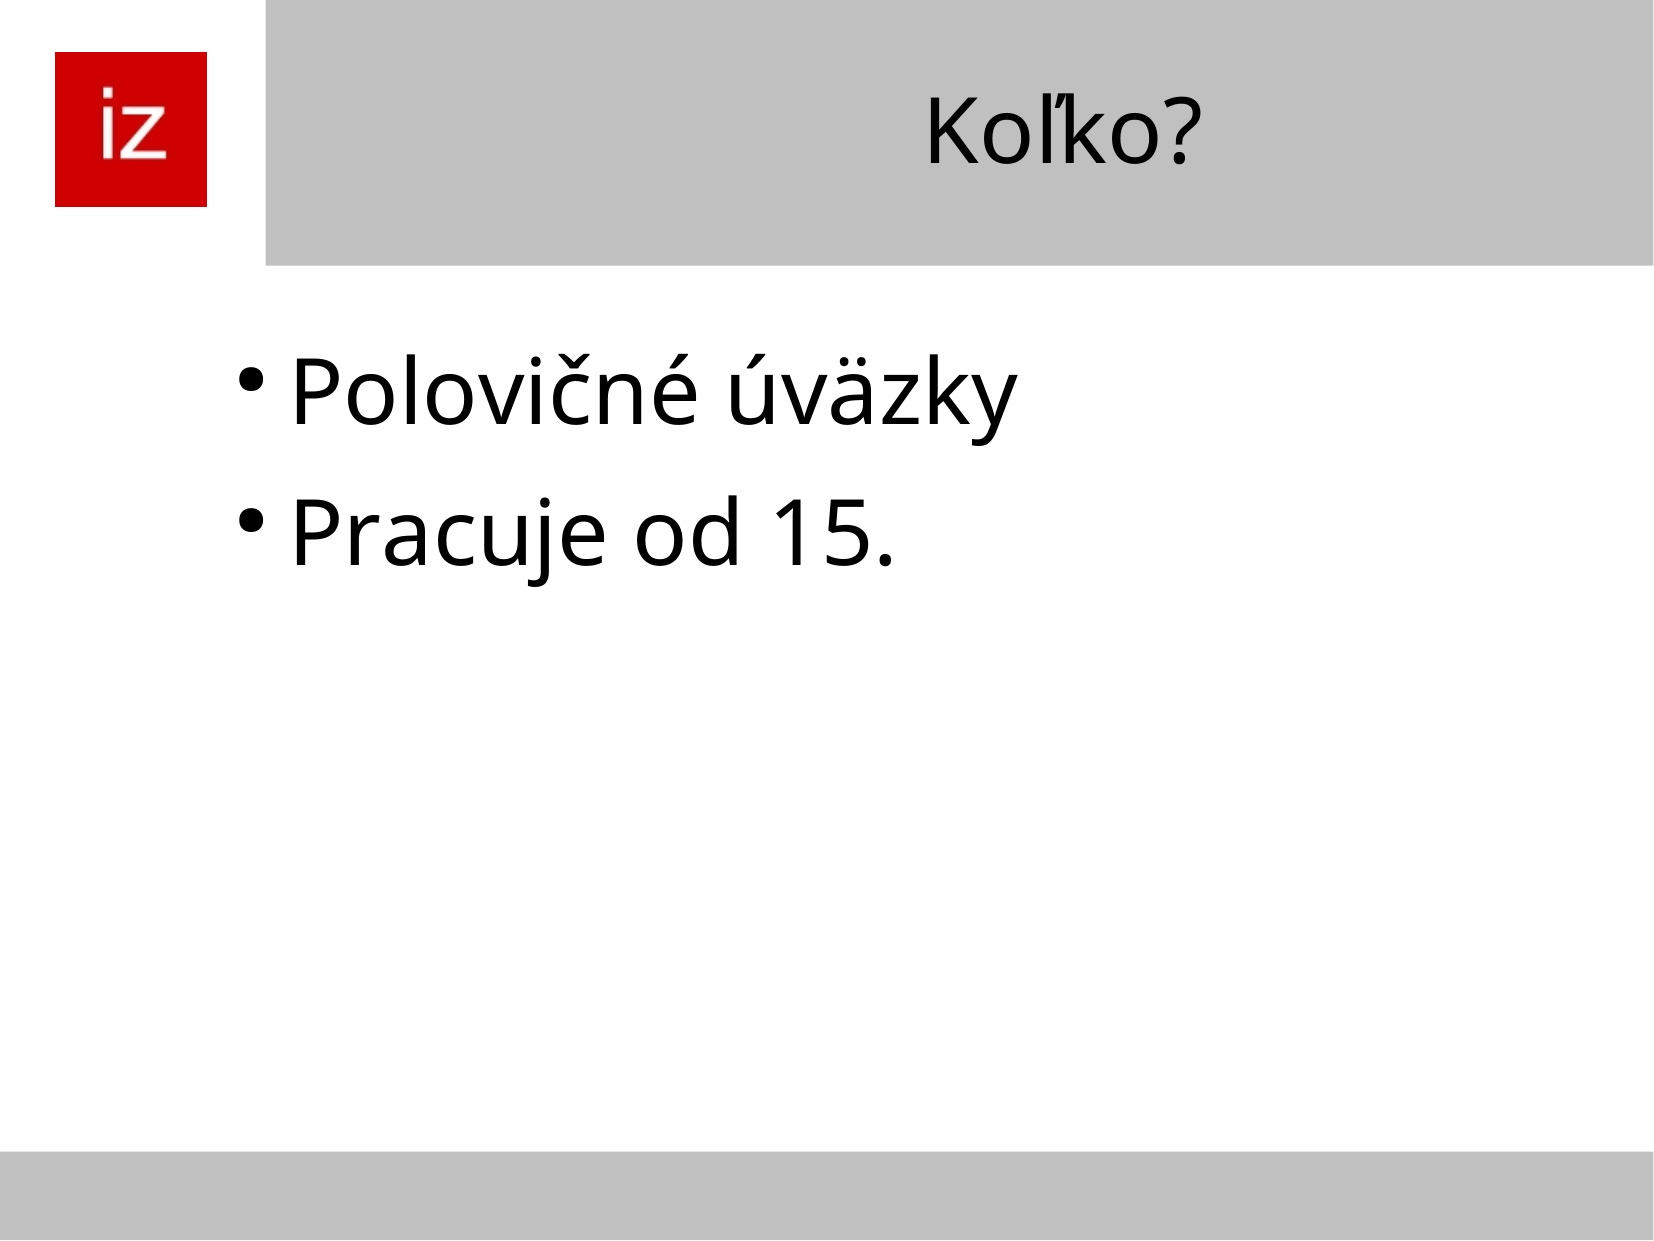

# Koľko?
Polovičné úväzky
Pracuje od 15.